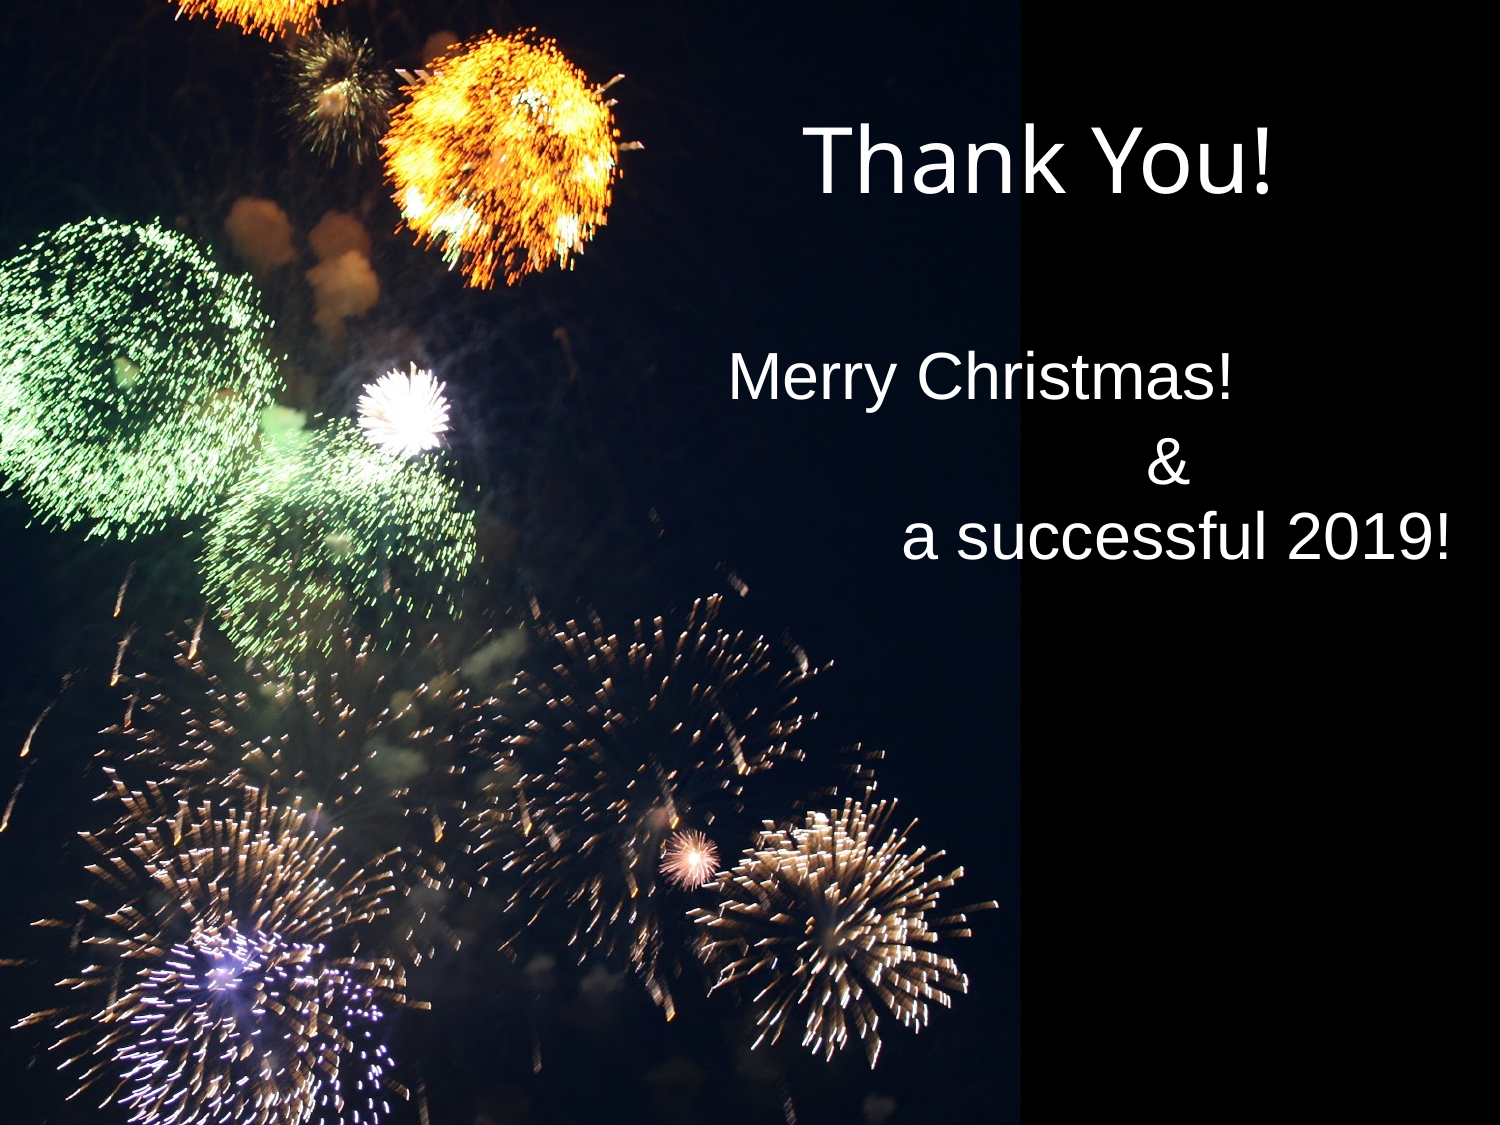

# Thank You!
Merry Christmas!
&
a successful 2019!